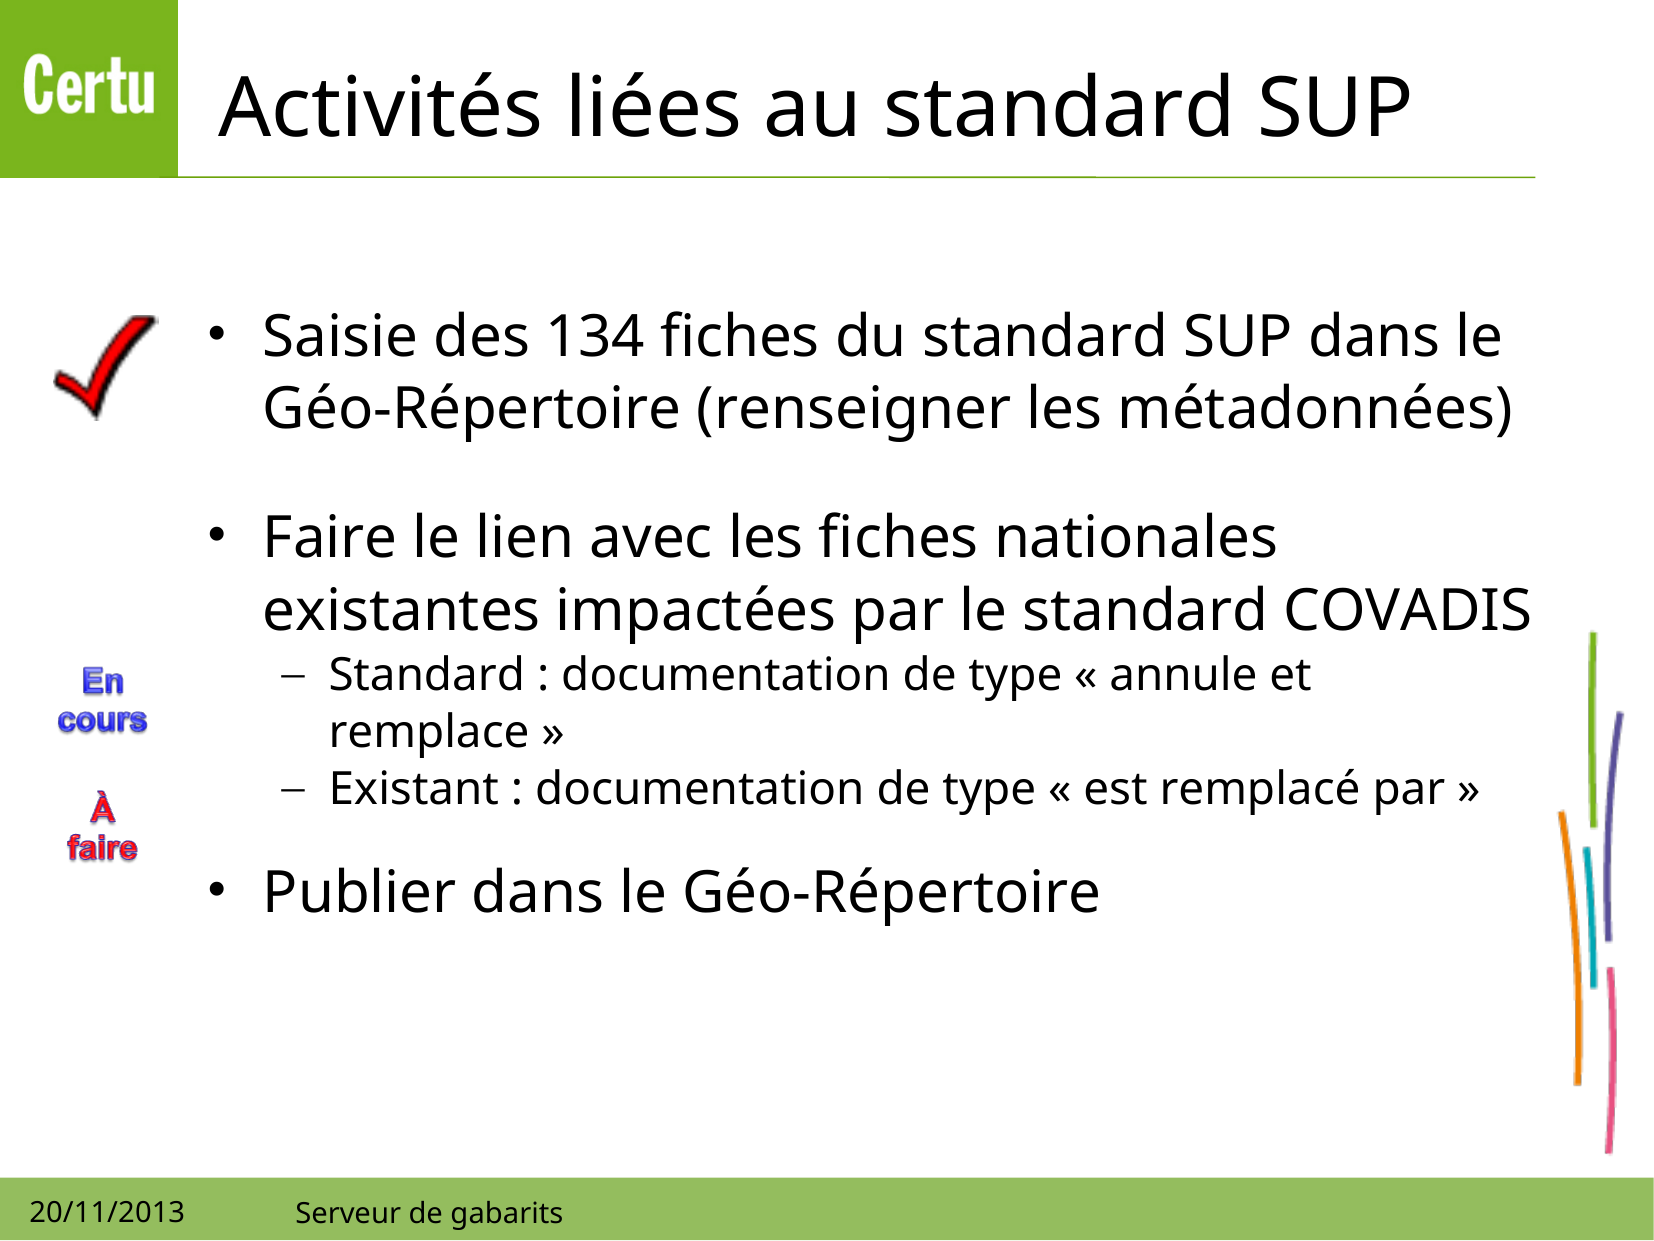

# Activités liées au standard SUP
Saisie des 134 fiches du standard SUP dans le Géo-Répertoire (renseigner les métadonnées)
Faire le lien avec les fiches nationales existantes impactées par le standard COVADIS
Standard : documentation de type « annule et remplace »
Existant : documentation de type « est remplacé par »
Publier dans le Géo-Répertoire
20/11/2013
Serveur de gabarits